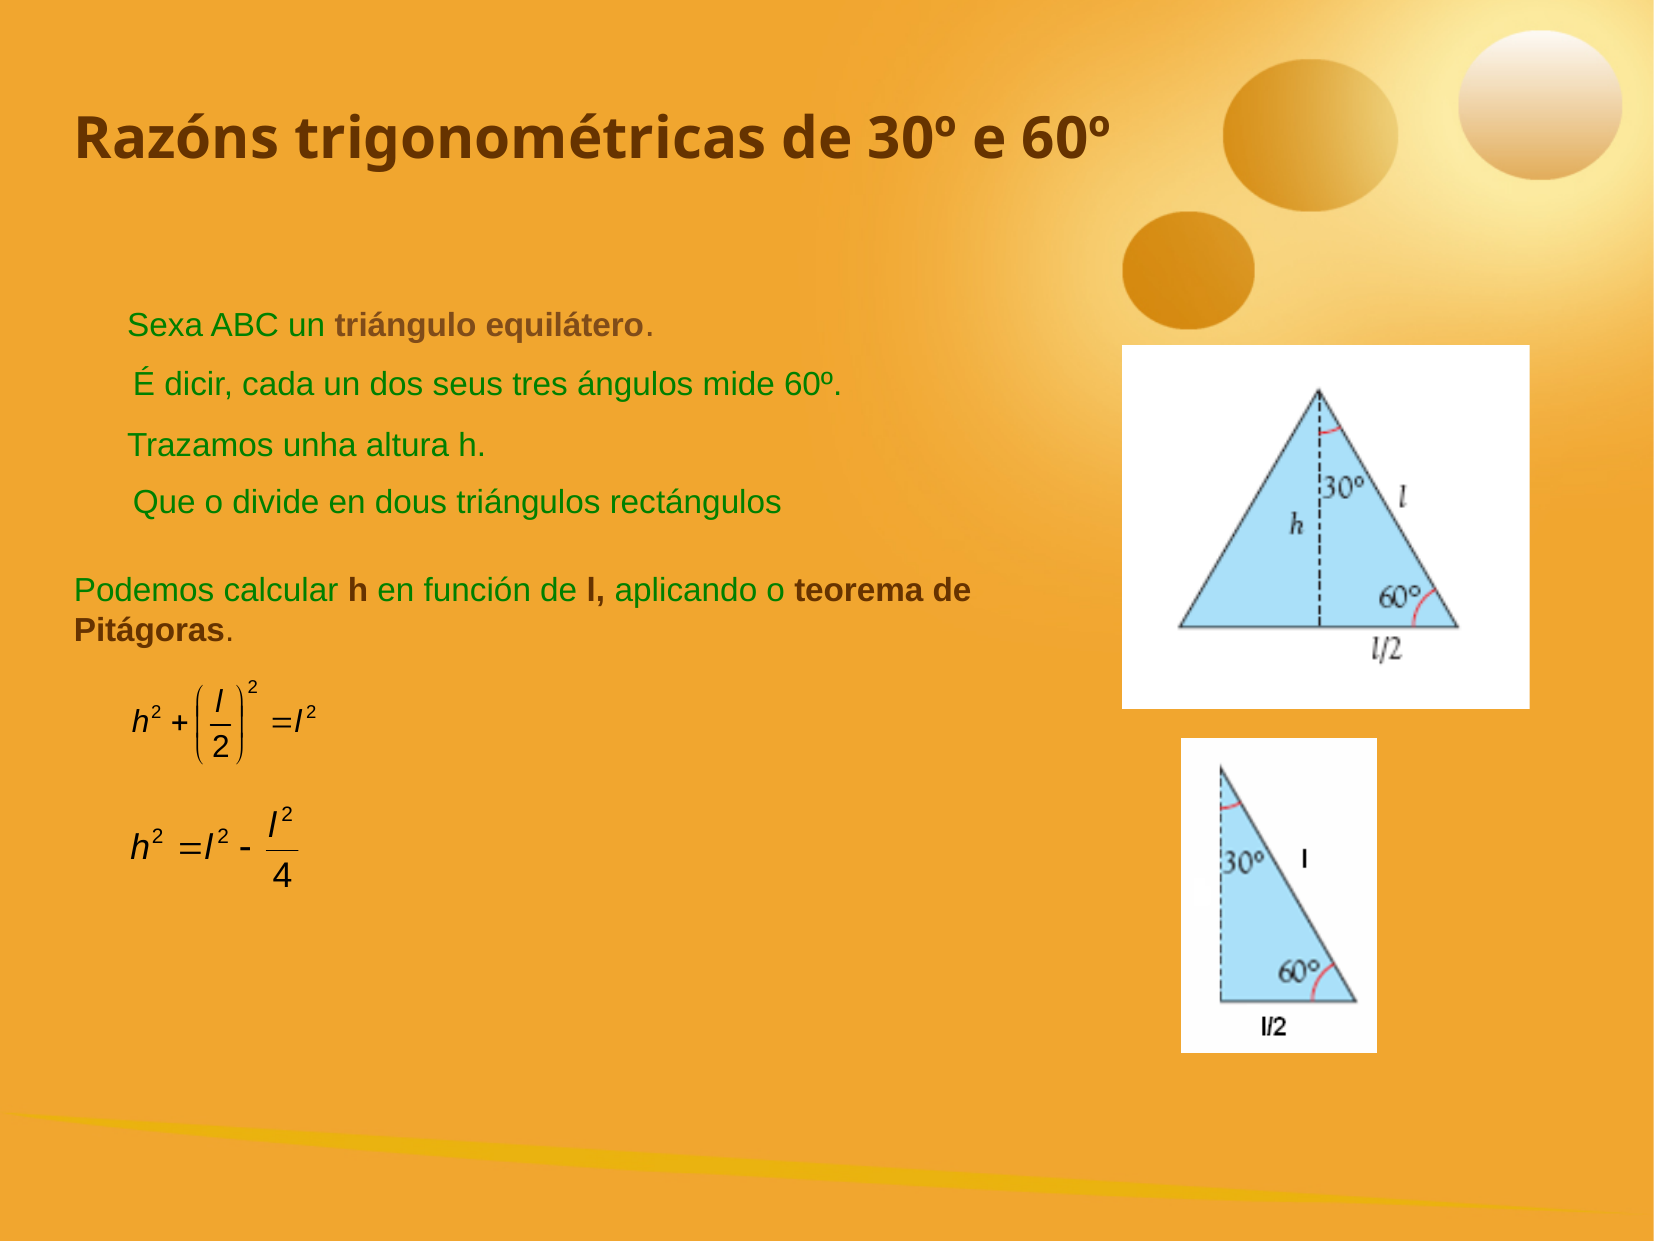

Razóns trigonométricas de 30º e 60º
Sexa ABC un triángulo equilátero.
É dicir, cada un dos seus tres ángulos mide 60º.
Trazamos unha altura h.
Que o divide en dous triángulos rectángulos
Podemos calcular h en función de l, aplicando o teorema de Pitágoras.